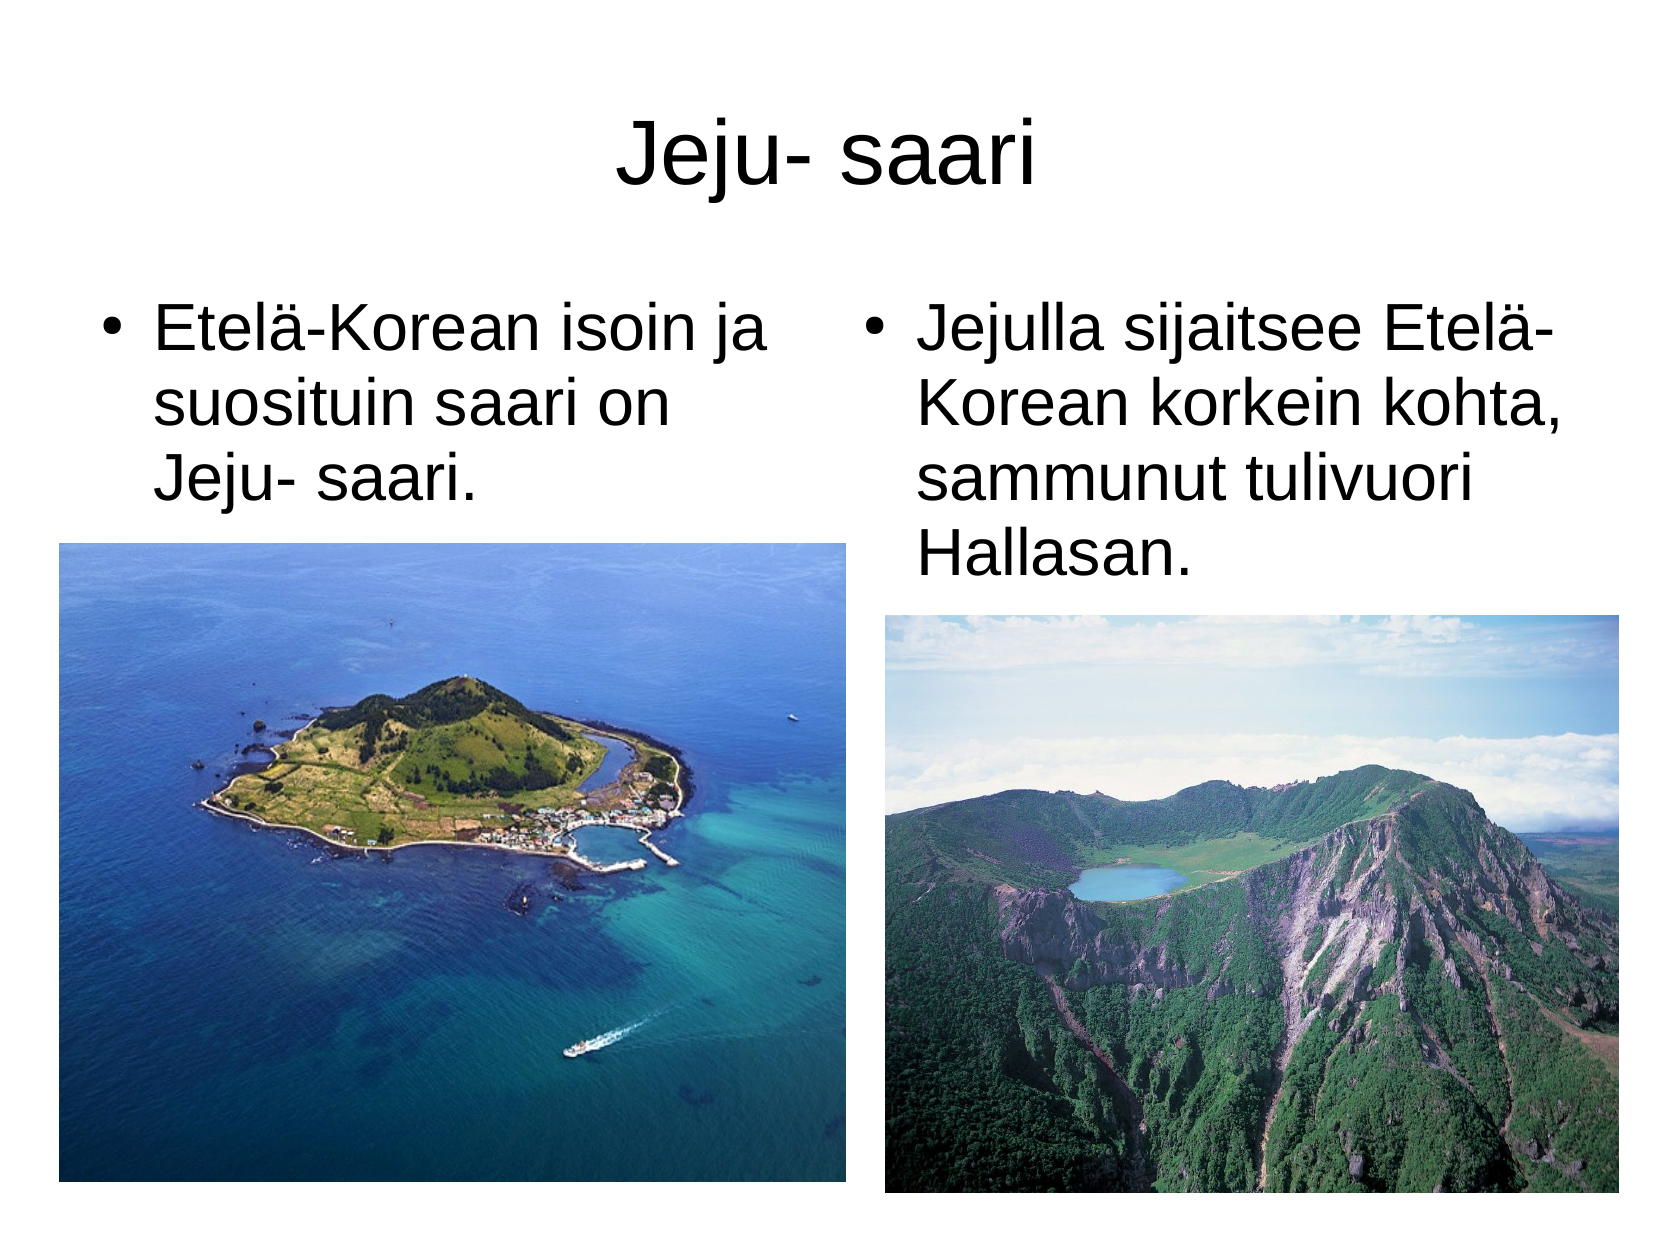

# Jeju- saari
Etelä-Korean isoin ja suosituin saari on Jeju- saari.
Jejulla sijaitsee Etelä-Korean korkein kohta, sammunut tulivuori Hallasan.